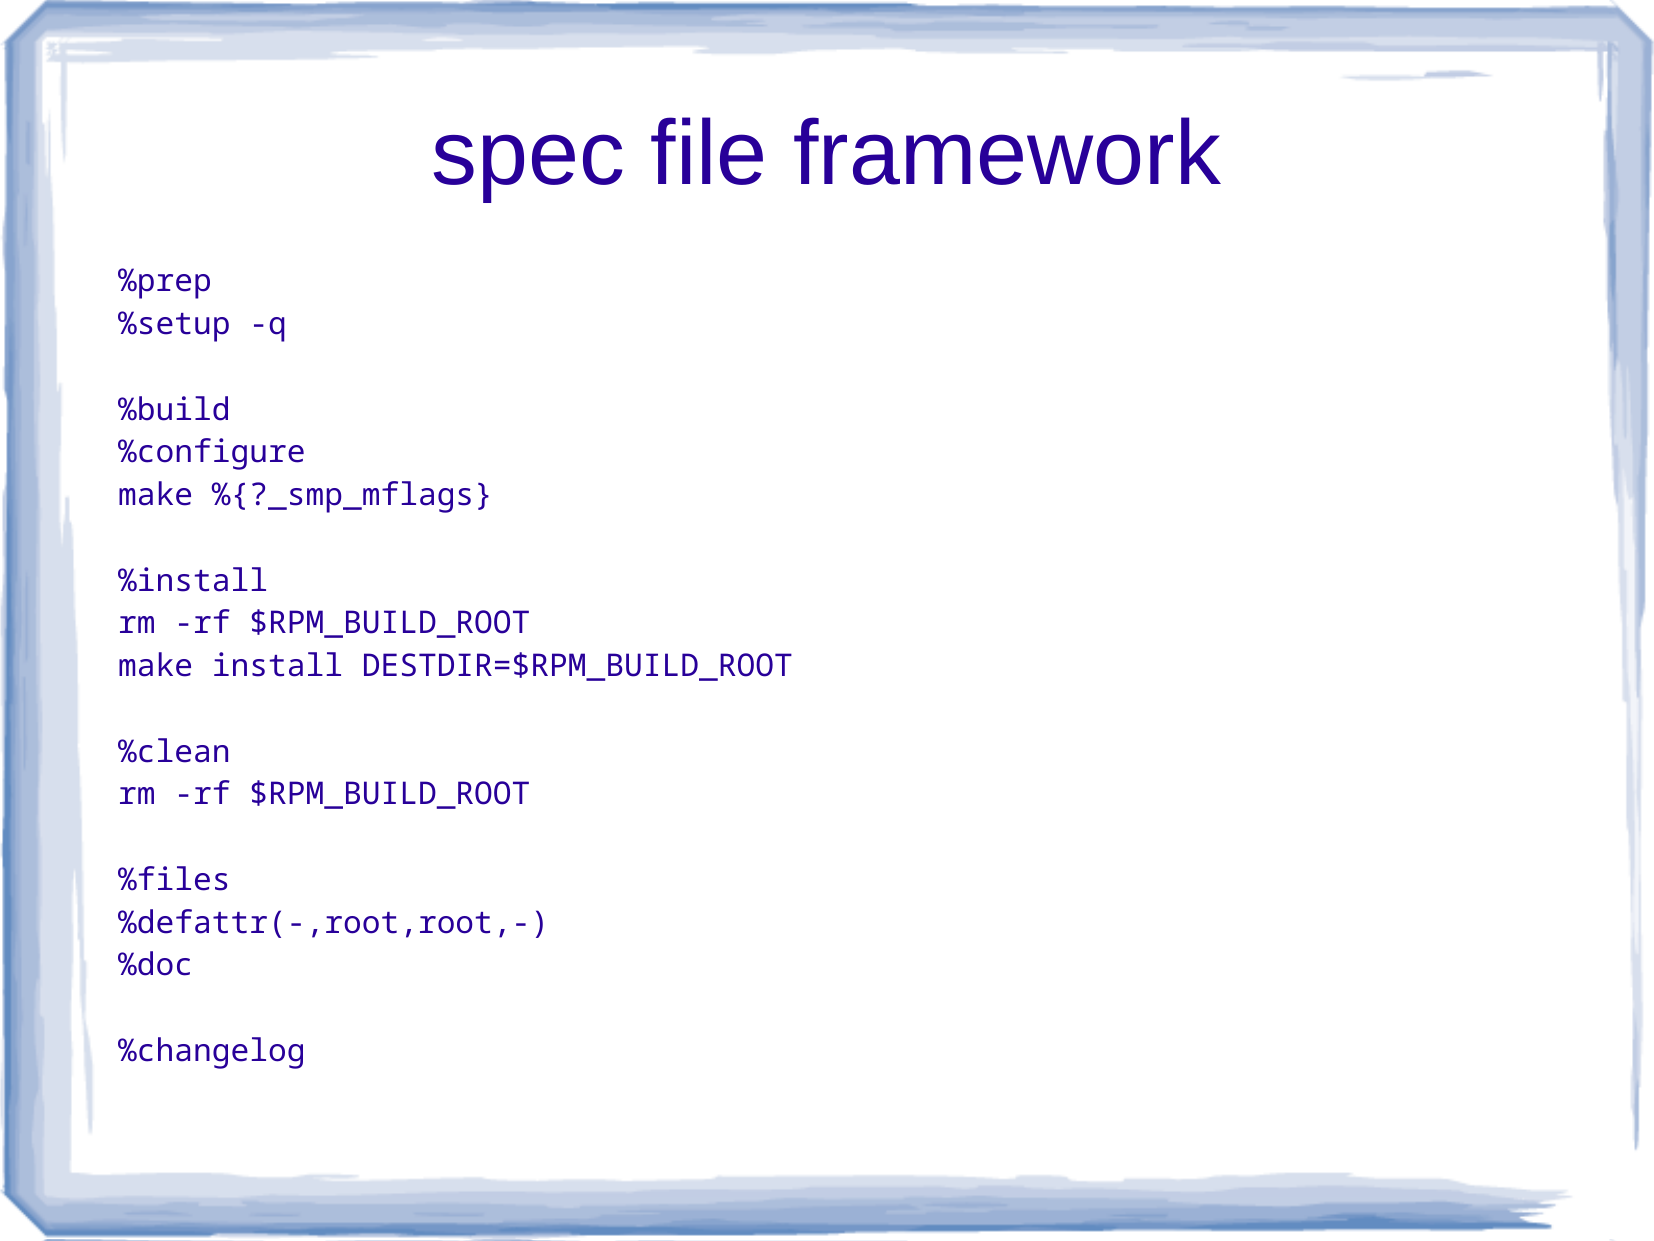

# spec file framework
%prep
%setup -q
%build
%configure
make %{?_smp_mflags}
%install
rm -rf $RPM_BUILD_ROOT
make install DESTDIR=$RPM_BUILD_ROOT
%clean
rm -rf $RPM_BUILD_ROOT
%files
%defattr(-,root,root,-)
%doc
%changelog